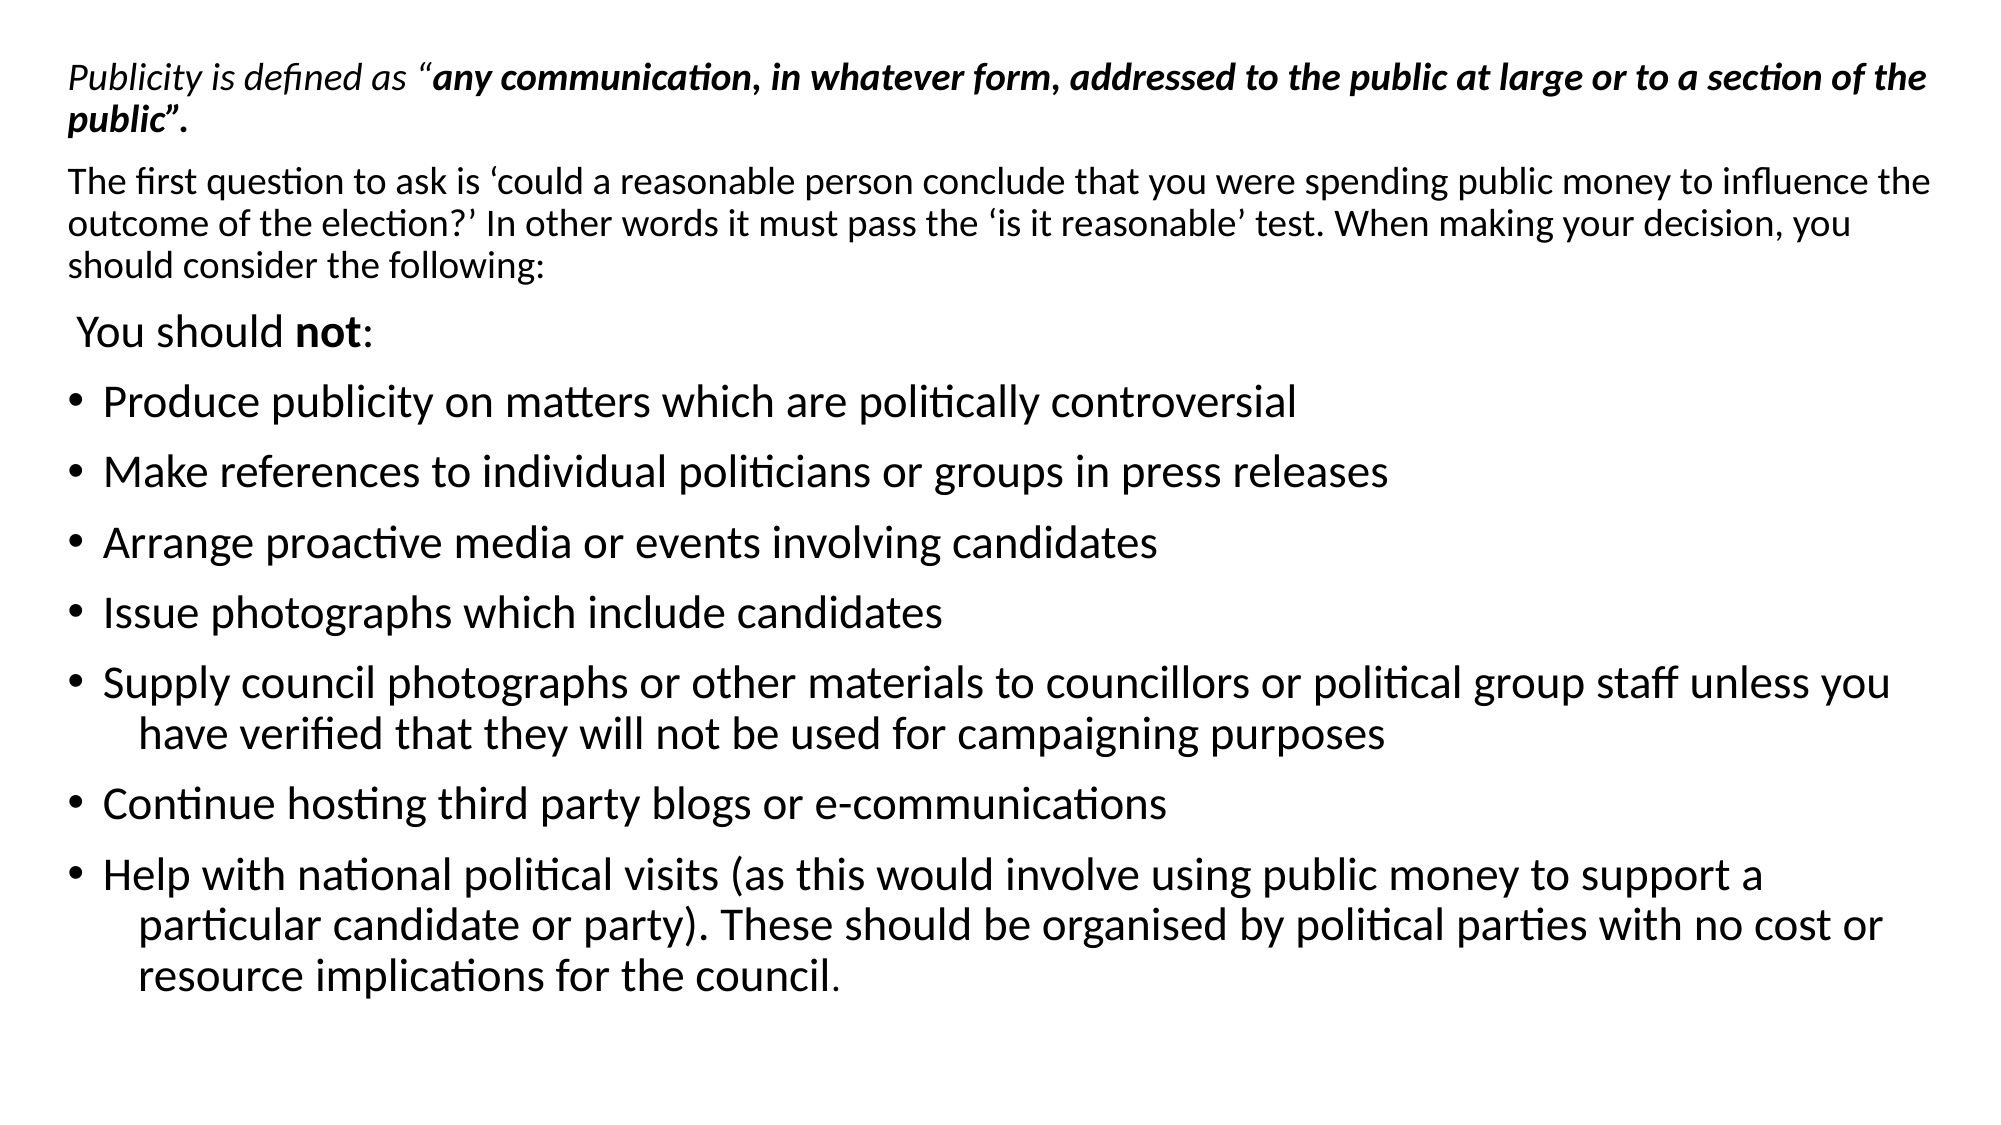

# Publicity is defined as “any communication, in whatever form, addressed to the public at large or to a section of the public”.
The first question to ask is ‘could a reasonable person conclude that you were spending public money to influence the outcome of the election?’ In other words it must pass the ‘is it reasonable’ test. When making your decision, you should consider the following:
 You should not:
Produce publicity on matters which are politically controversial
Make references to individual politicians or groups in press releases
Arrange proactive media or events involving candidates
Issue photographs which include candidates
Supply council photographs or other materials to councillors or political group staff unless you have verified that they will not be used for campaigning purposes
Continue hosting third party blogs or e-communications
Help with national political visits (as this would involve using public money to support a particular candidate or party). These should be organised by political parties with no cost or resource implications for the council.